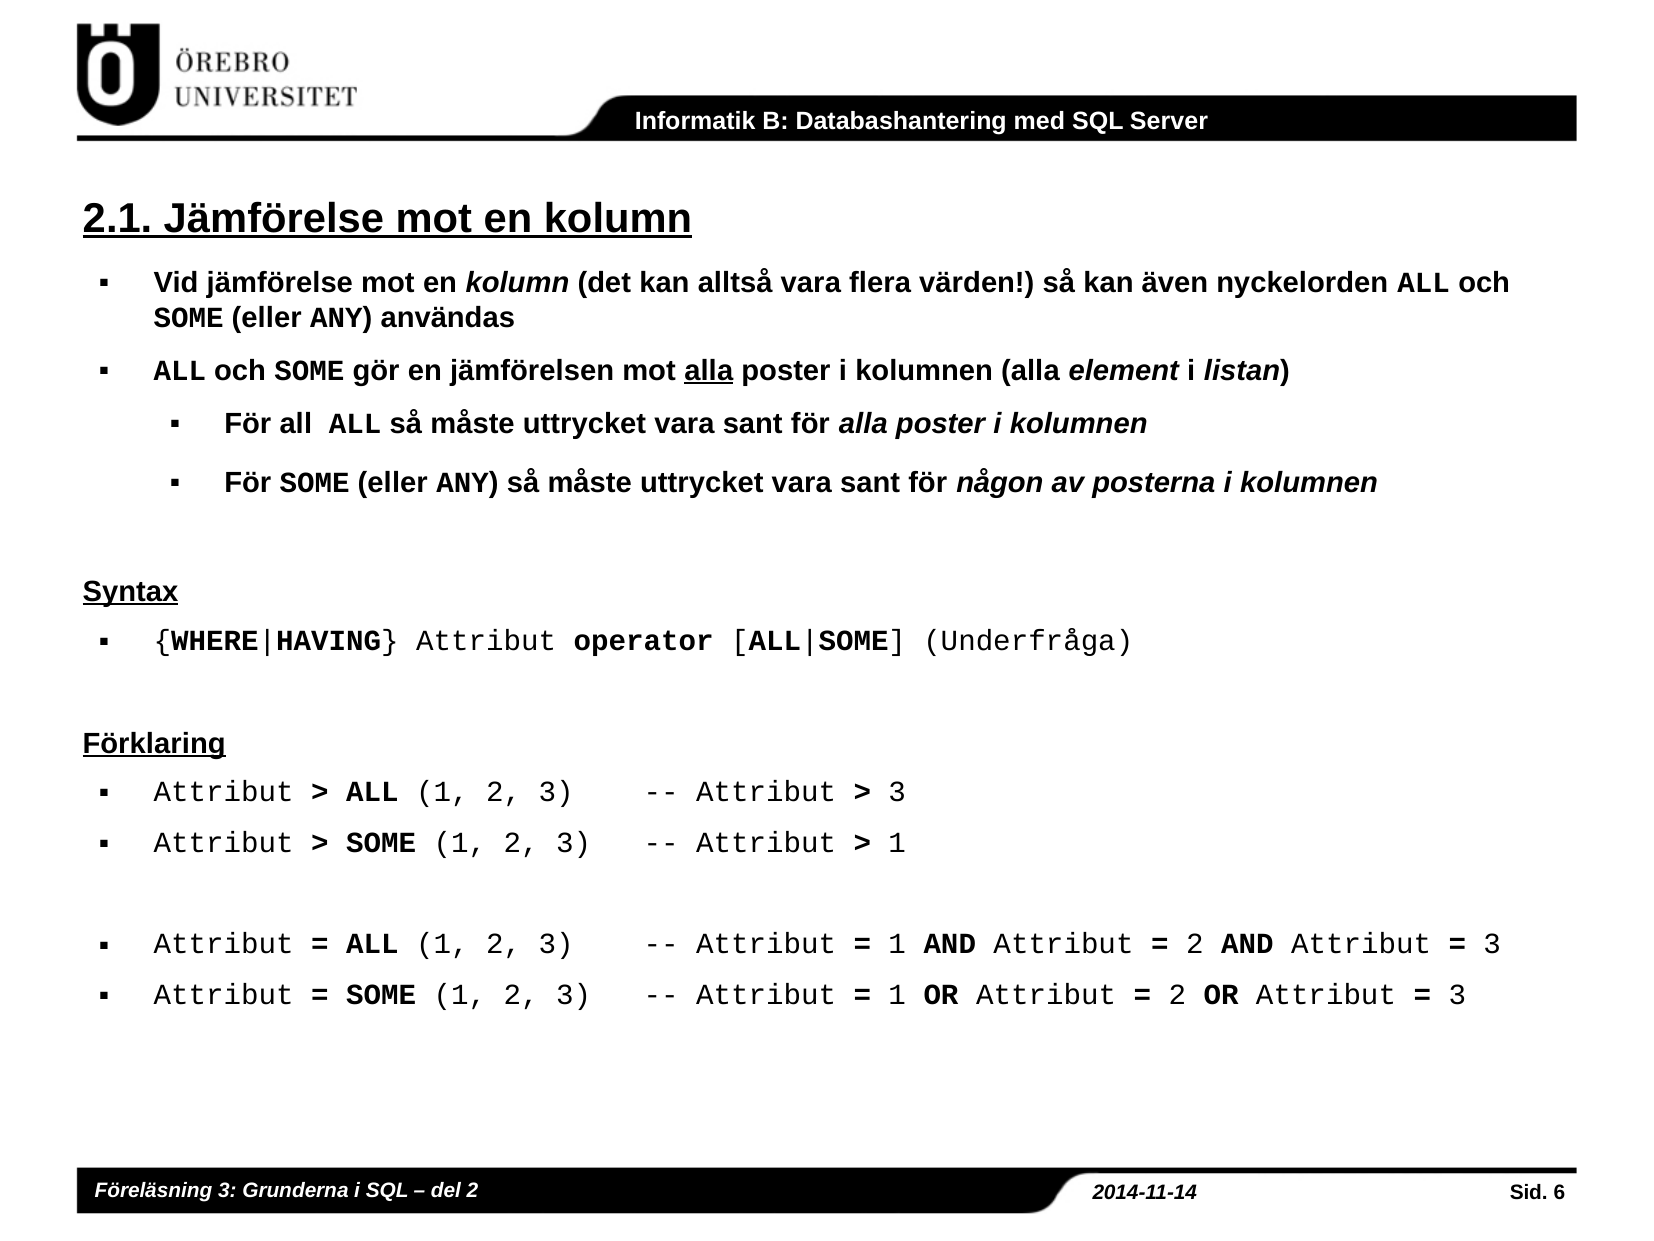

# 2.1. Jämförelse mot en kolumn
Vid jämförelse mot en kolumn (det kan alltså vara flera värden!) så kan även nyckelorden ALL och SOME (eller ANY) användas
ALL och SOME gör en jämförelsen mot alla poster i kolumnen (alla element i listan)
För all ALL så måste uttrycket vara sant för alla poster i kolumnen
För SOME (eller ANY) så måste uttrycket vara sant för någon av posterna i kolumnen
Syntax
{WHERE|HAVING} Attribut operator [ALL|SOME] (Underfråga)
Förklaring
Attribut > ALL (1, 2, 3) -- Attribut > 3
Attribut > SOME (1, 2, 3) -- Attribut > 1
Attribut = ALL (1, 2, 3) -- Attribut = 1 AND Attribut = 2 AND Attribut = 3
Attribut = SOME (1, 2, 3) -- Attribut = 1 OR Attribut = 2 OR Attribut = 3
Föreläsning 3: Grunderna i SQL – del 2
2014-11-14
6